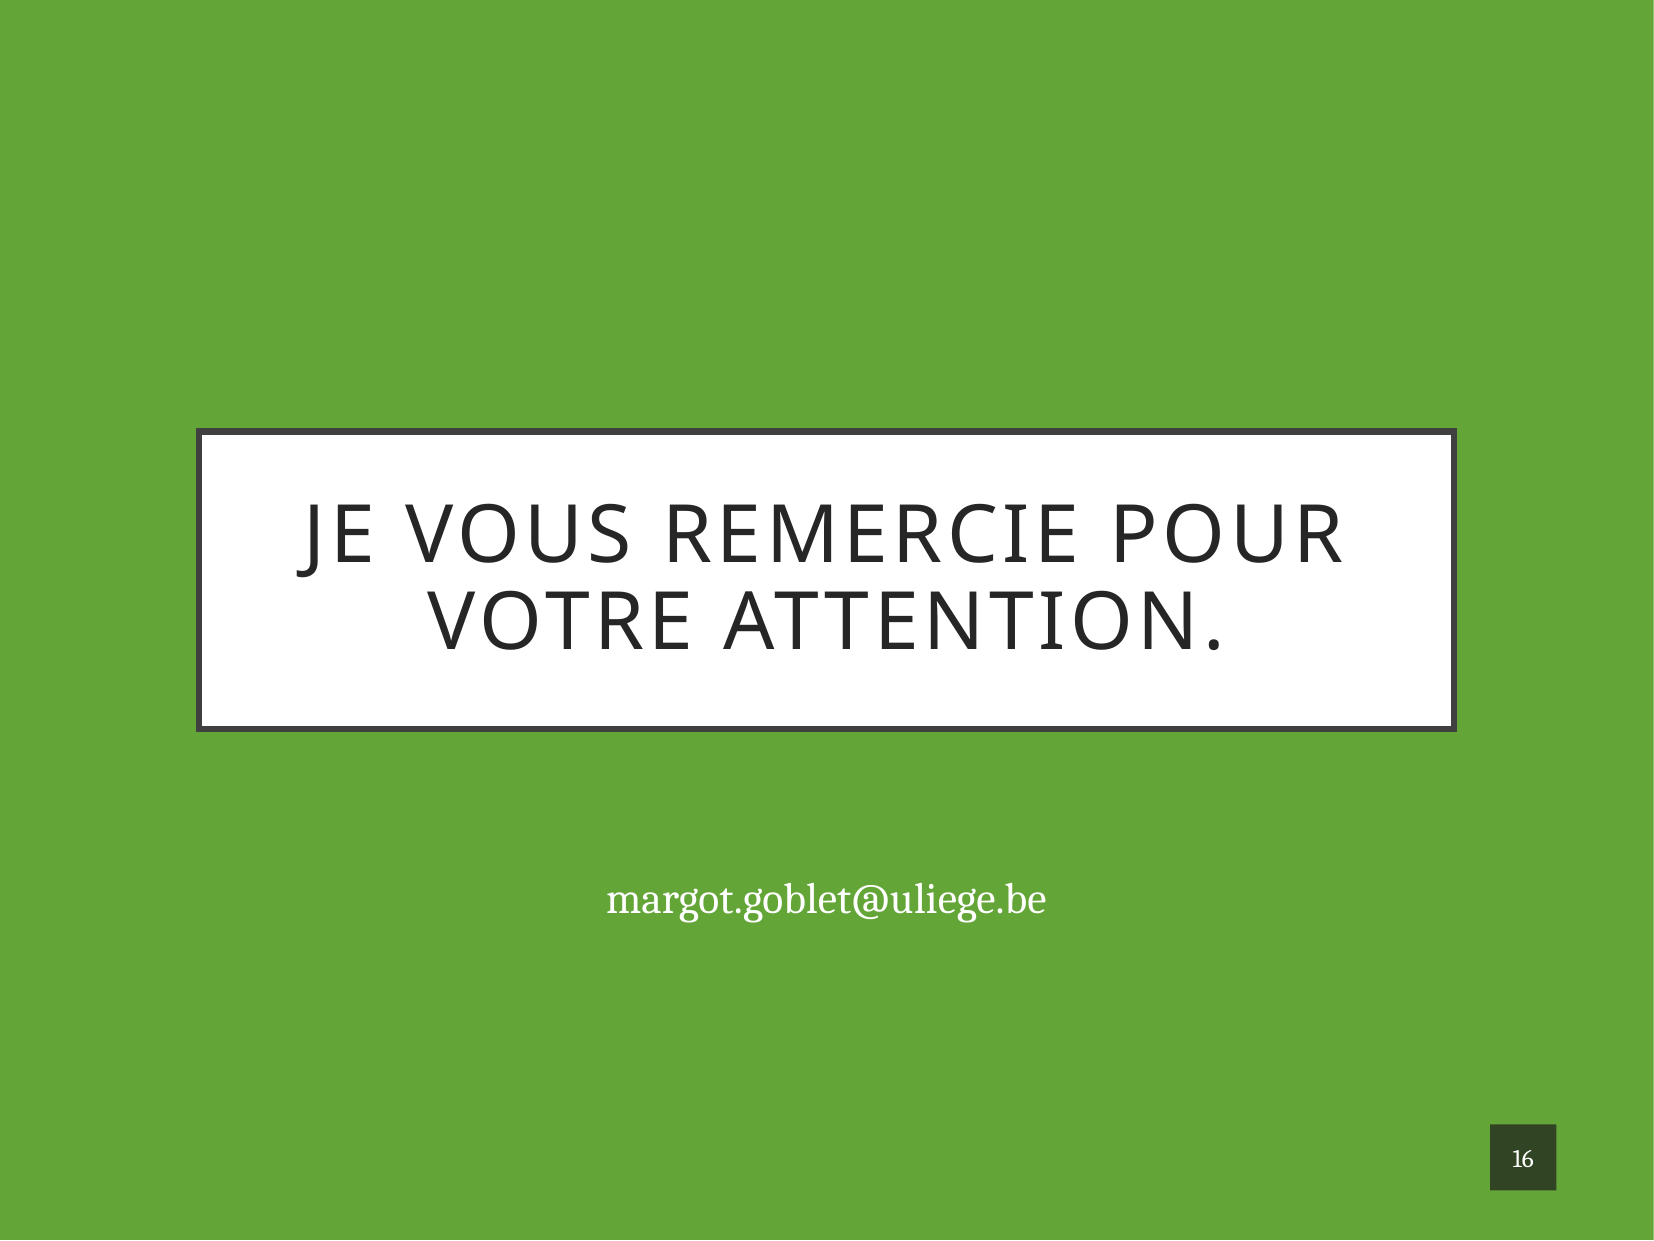

# Je vous remercie pour votre attention.
margot.goblet@uliege.be